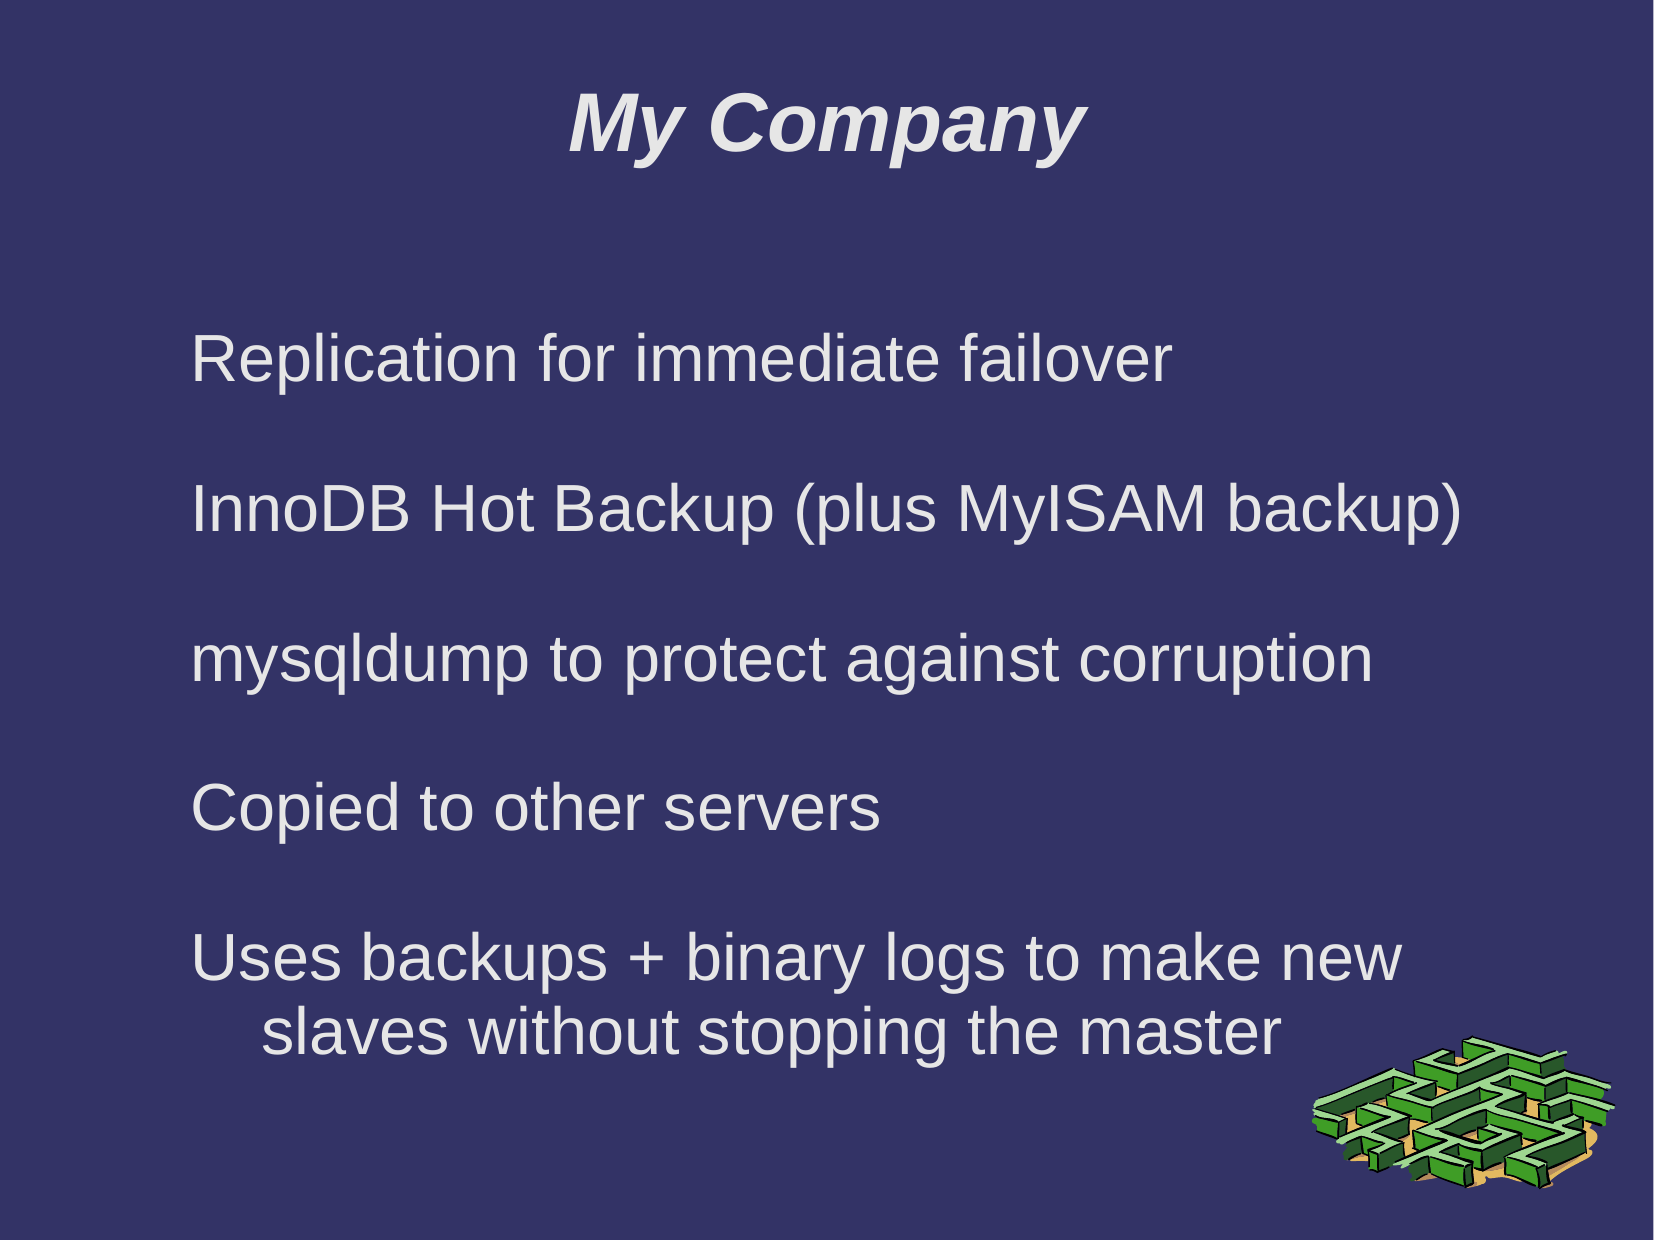

# My Company
Replication for immediate failover
InnoDB Hot Backup (plus MyISAM backup)
mysqldump to protect against corruption
Copied to other servers
Uses backups + binary logs to make new slaves without stopping the master